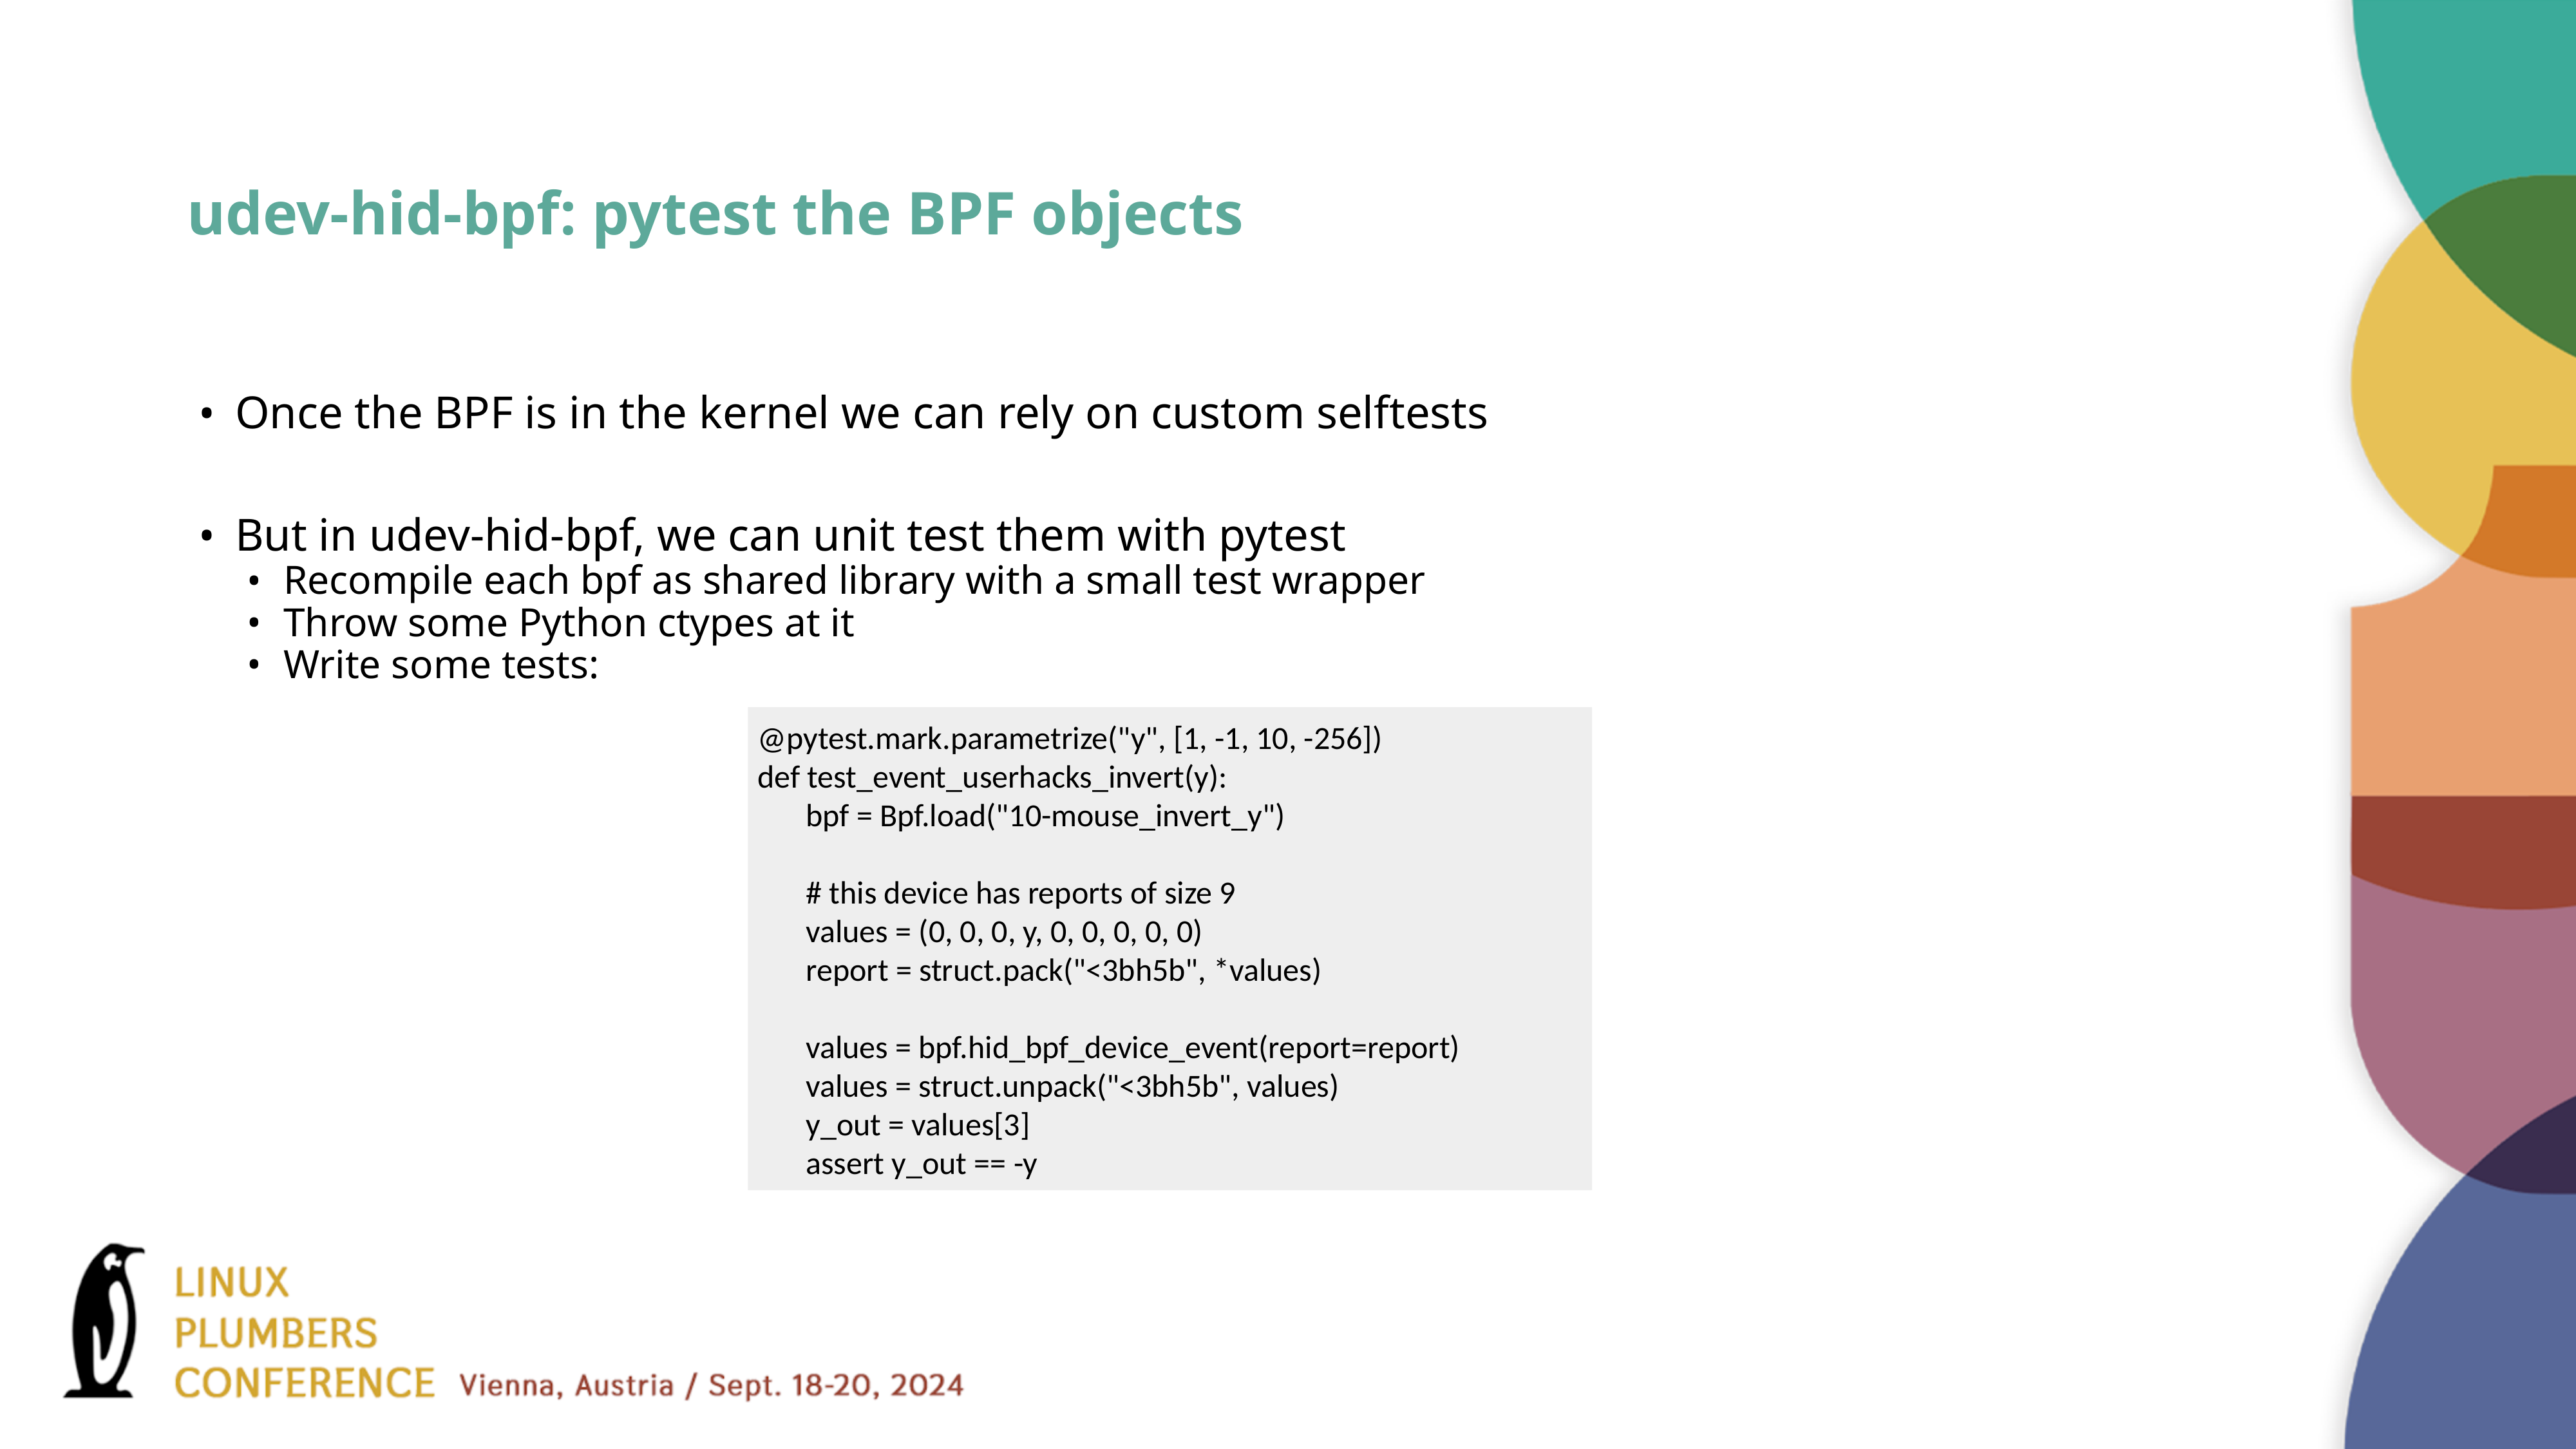

# udev-hid-bpf: pytest the BPF objects
Once the BPF is in the kernel we can rely on custom selftests
But in udev-hid-bpf, we can unit test them with pytest
Recompile each bpf as shared library with a small test wrapper
Throw some Python ctypes at it
Write some tests:
@pytest.mark.parametrize("y", [1, -1, 10, -256])
def test_event_userhacks_invert(y):
	bpf = Bpf.load("10-mouse_invert_y")
	# this device has reports of size 9
	values = (0, 0, 0, y, 0, 0, 0, 0, 0)
	report = struct.pack("<3bh5b", *values)
	values = bpf.hid_bpf_device_event(report=report)
	values = struct.unpack("<3bh5b", values)
	y_out = values[3]
	assert y_out == -y